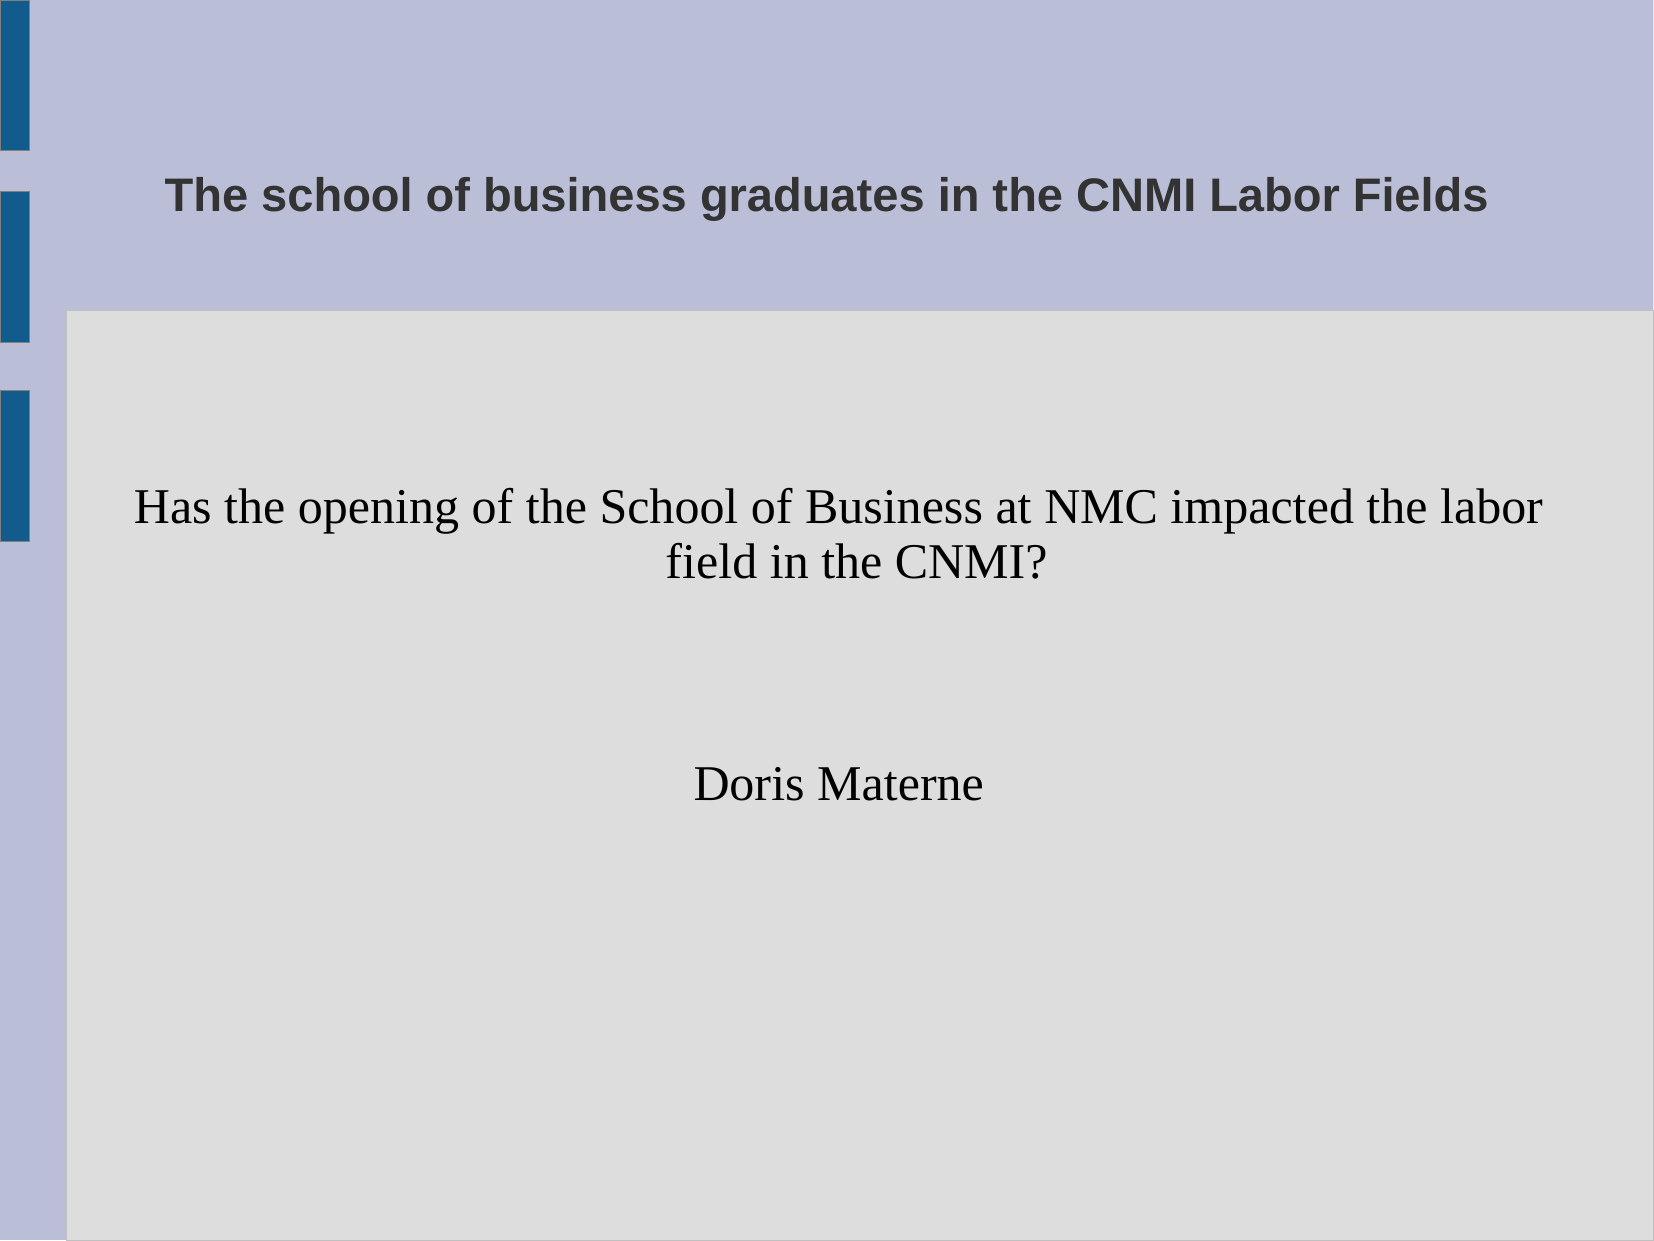

# The school of business graduates in the CNMI Labor Fields
Has the opening of the School of Business at NMC impacted the labor field in the CNMI?
Doris Materne